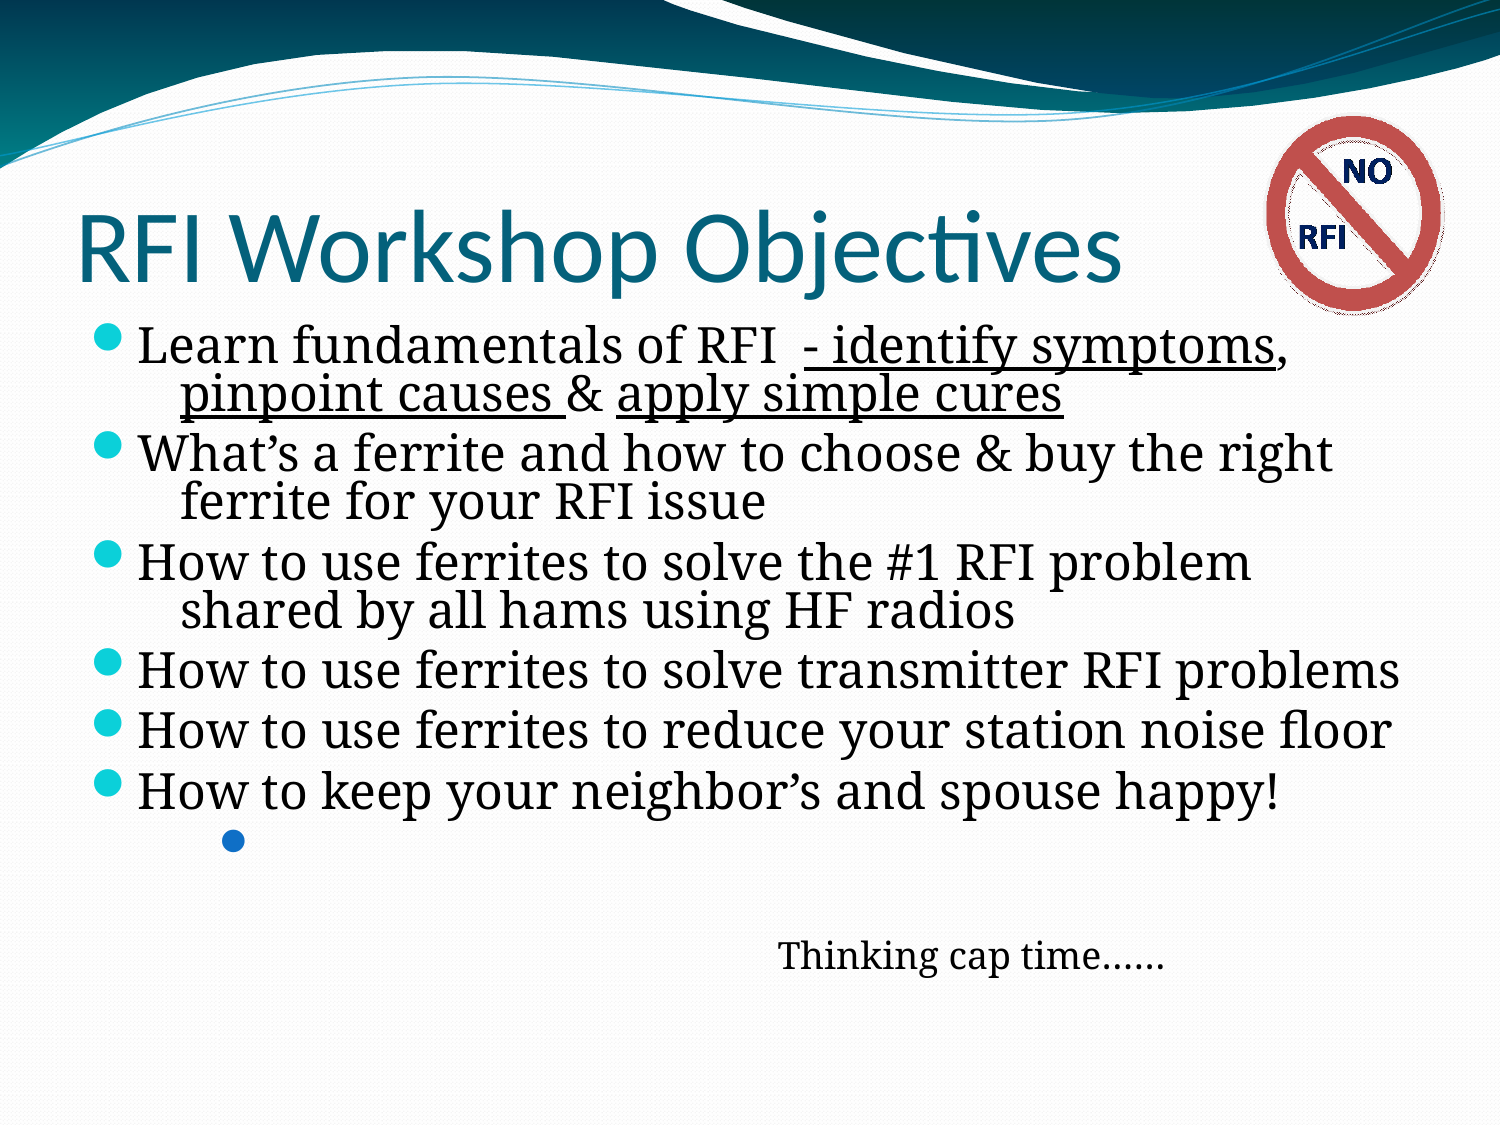

# RFI Workshop Objectives
Learn fundamentals of RFI - identify symptoms, pinpoint causes & apply simple cures
What’s a ferrite and how to choose & buy the right ferrite for your RFI issue
How to use ferrites to solve the #1 RFI problem shared by all hams using HF radios
How to use ferrites to solve transmitter RFI problems
How to use ferrites to reduce your station noise floor
How to keep your neighbor’s and spouse happy!
Thinking cap time……